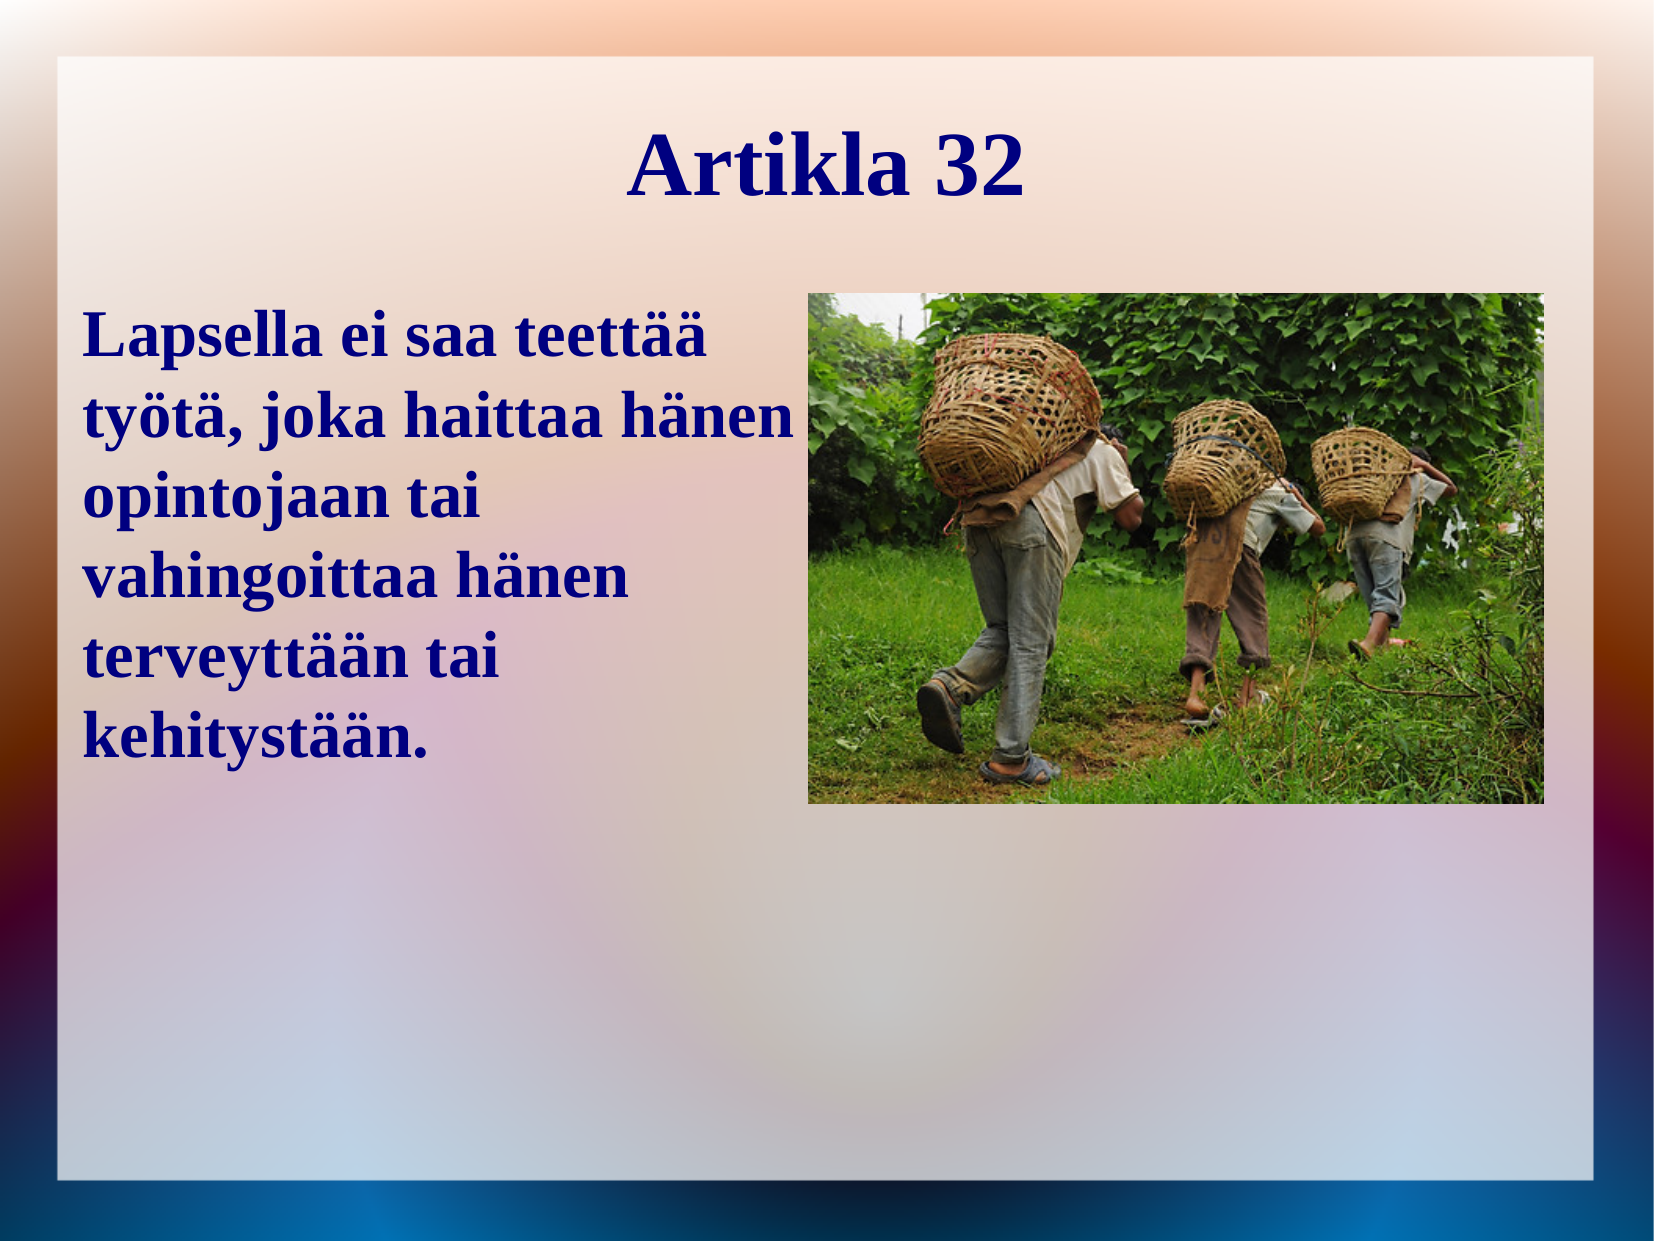

# Artikla 32
Lapsella ei saa teettää työtä, joka haittaa hänen opintojaan tai vahingoittaa hänen terveyttään tai kehitystään.